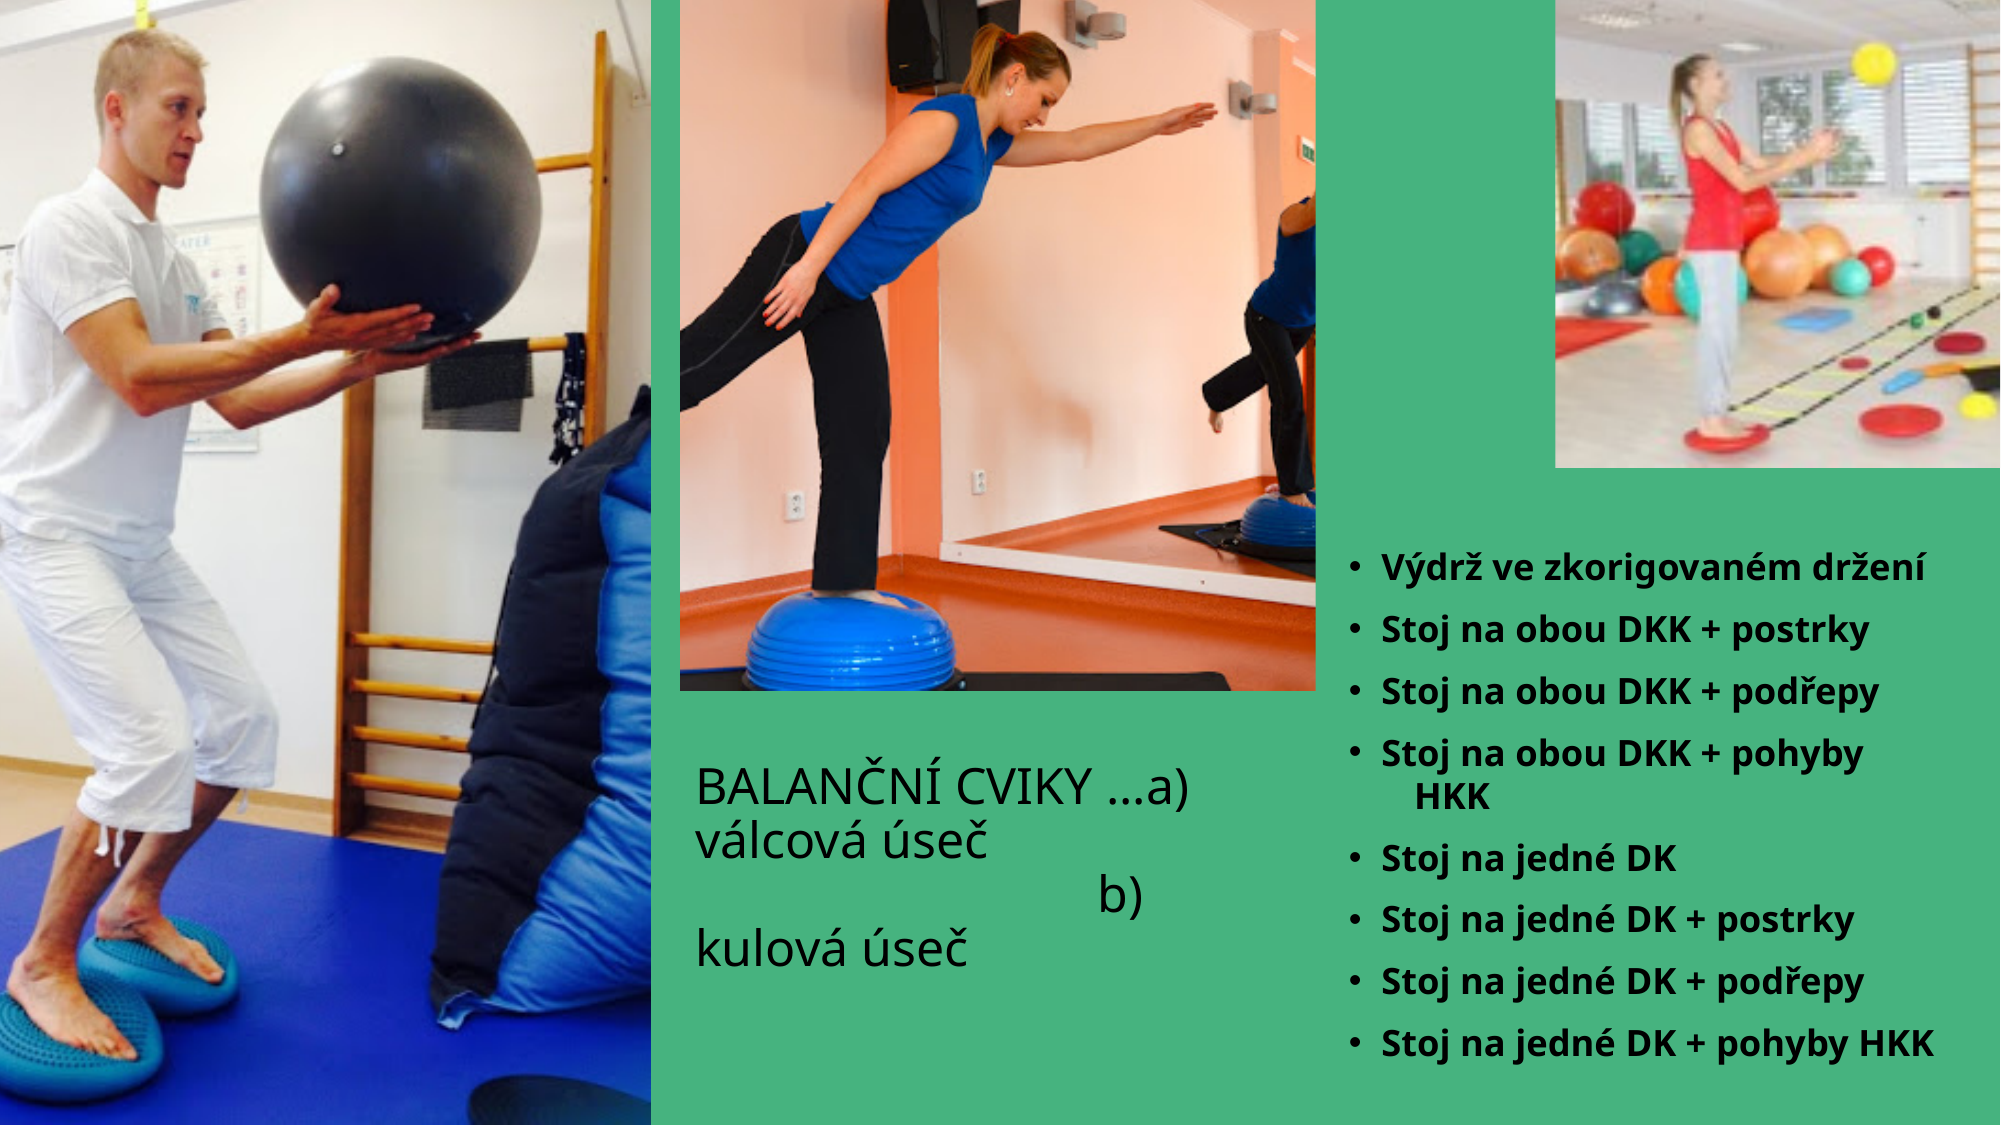

Výdrž ve zkorigovaném držení
Stoj na obou DKK + postrky
Stoj na obou DKK + podřepy
Stoj na obou DKK + pohyby HKK
Stoj na jedné DK
Stoj na jedné DK + postrky
Stoj na jedné DK + podřepy
Stoj na jedné DK + pohyby HKK
# BALANČNÍ CVIKY ...a) válcová úseč                                b) kulová úseč